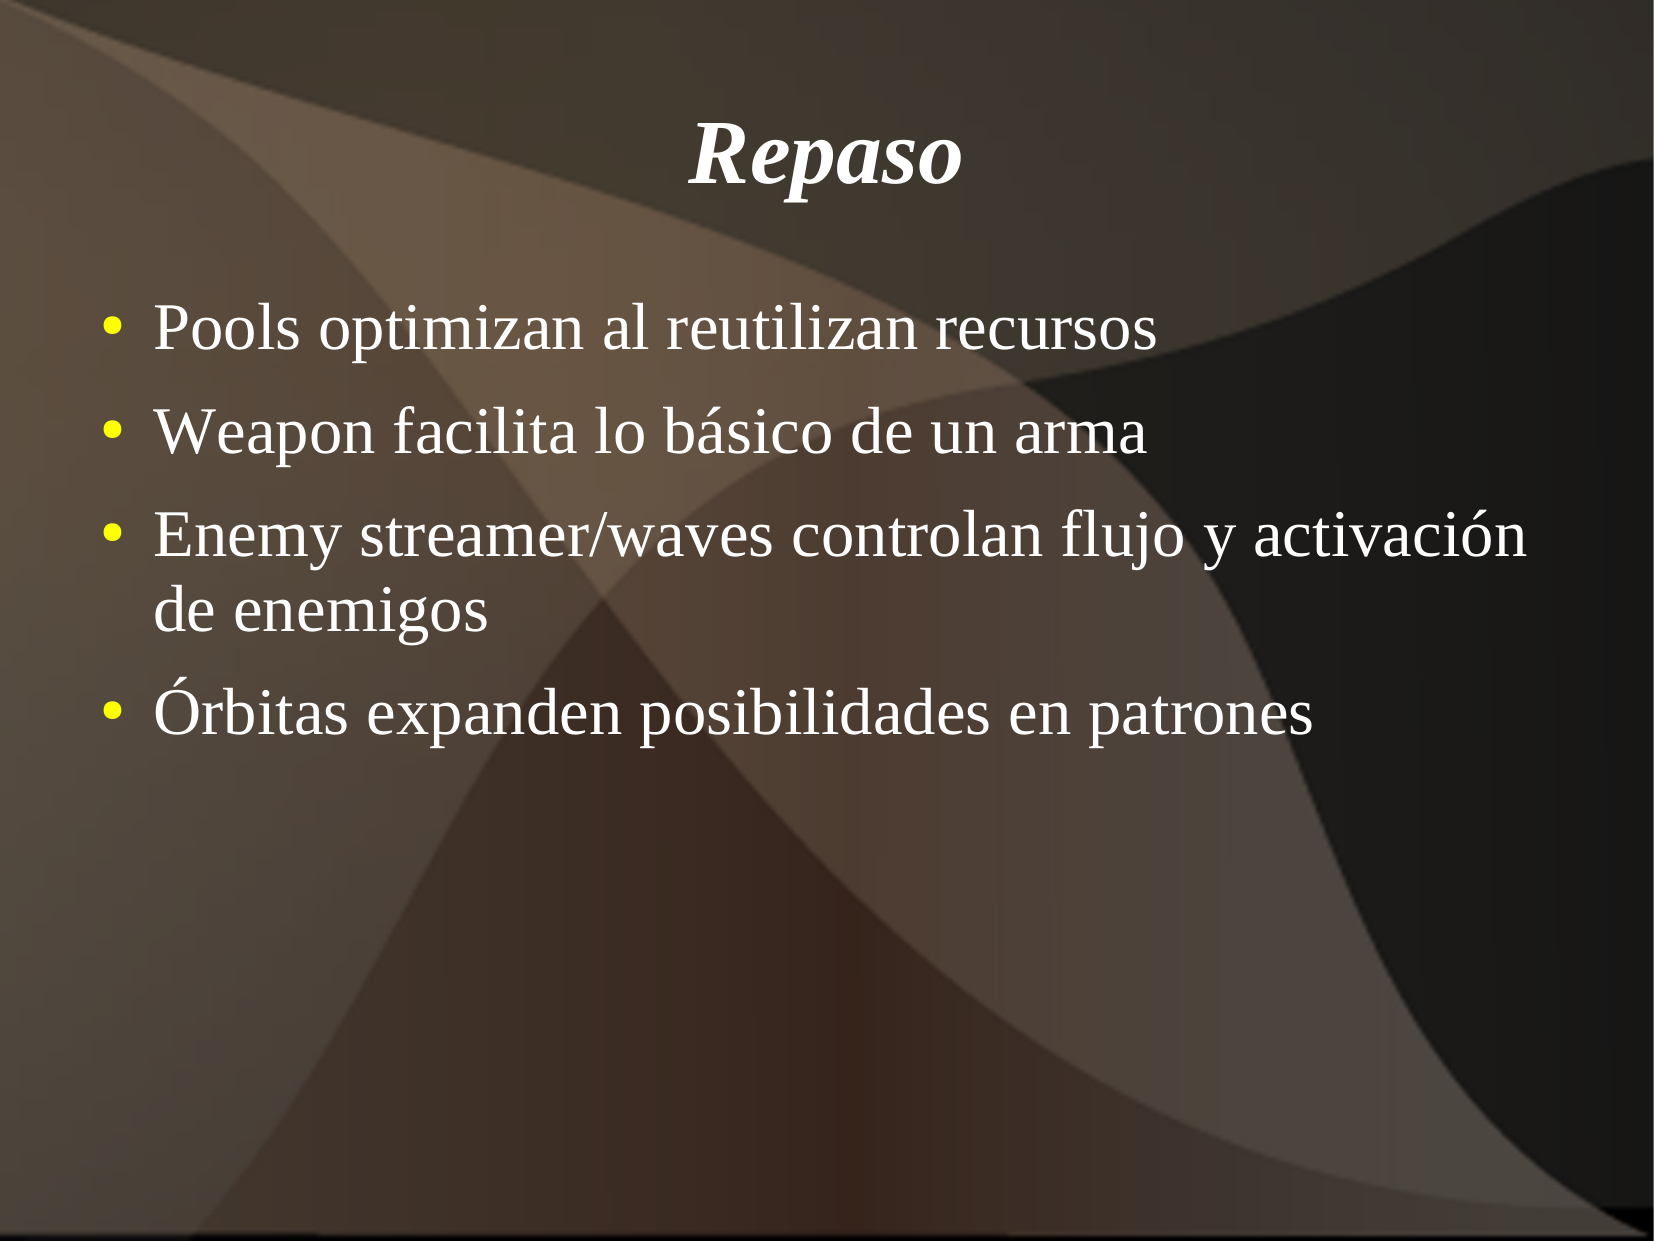

# Repaso
Pools optimizan al reutilizan recursos
Weapon facilita lo básico de un arma
Enemy streamer/waves controlan flujo y activación de enemigos
Órbitas expanden posibilidades en patrones